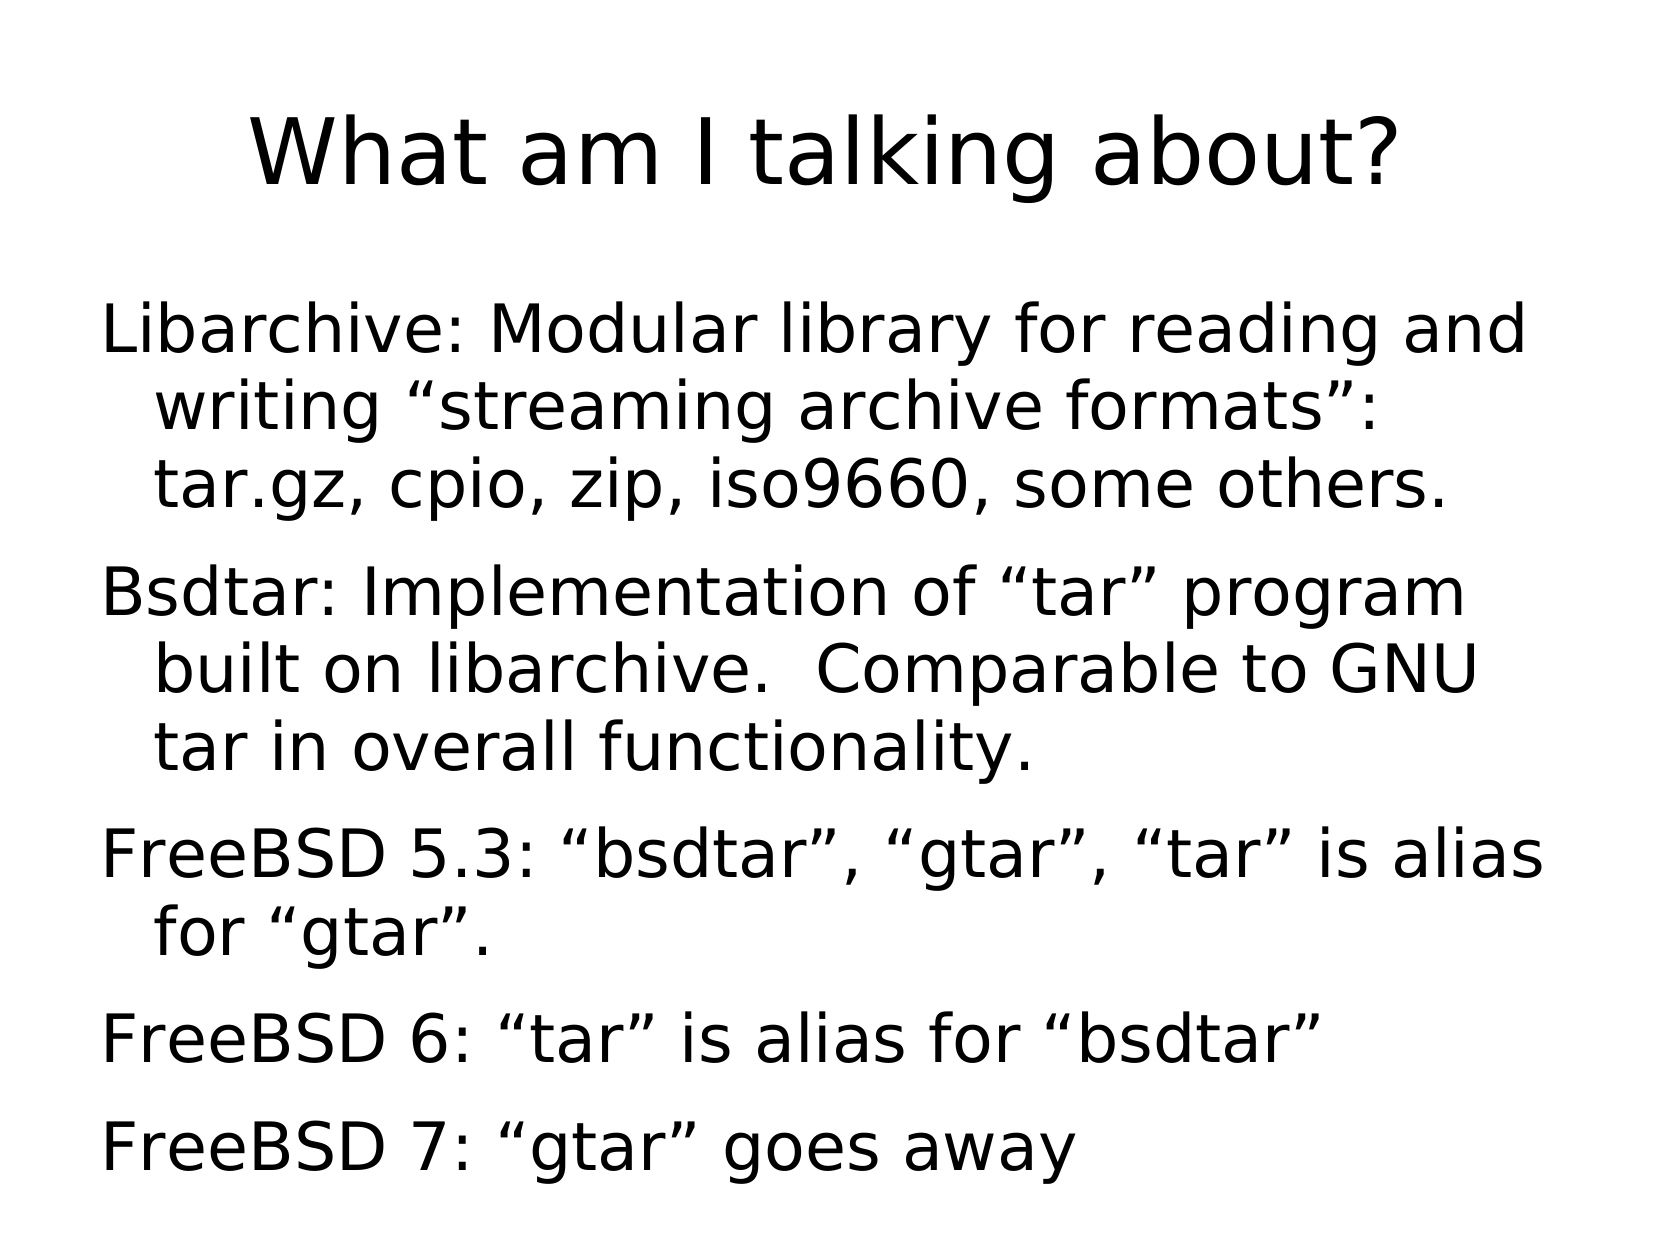

# What am I talking about?
Libarchive: Modular library for reading and writing “streaming archive formats”: tar.gz, cpio, zip, iso9660, some others.
Bsdtar: Implementation of “tar” program built on libarchive. Comparable to GNU tar in overall functionality.
FreeBSD 5.3: “bsdtar”, “gtar”, “tar” is alias for “gtar”.
FreeBSD 6: “tar” is alias for “bsdtar”
FreeBSD 7: “gtar” goes away